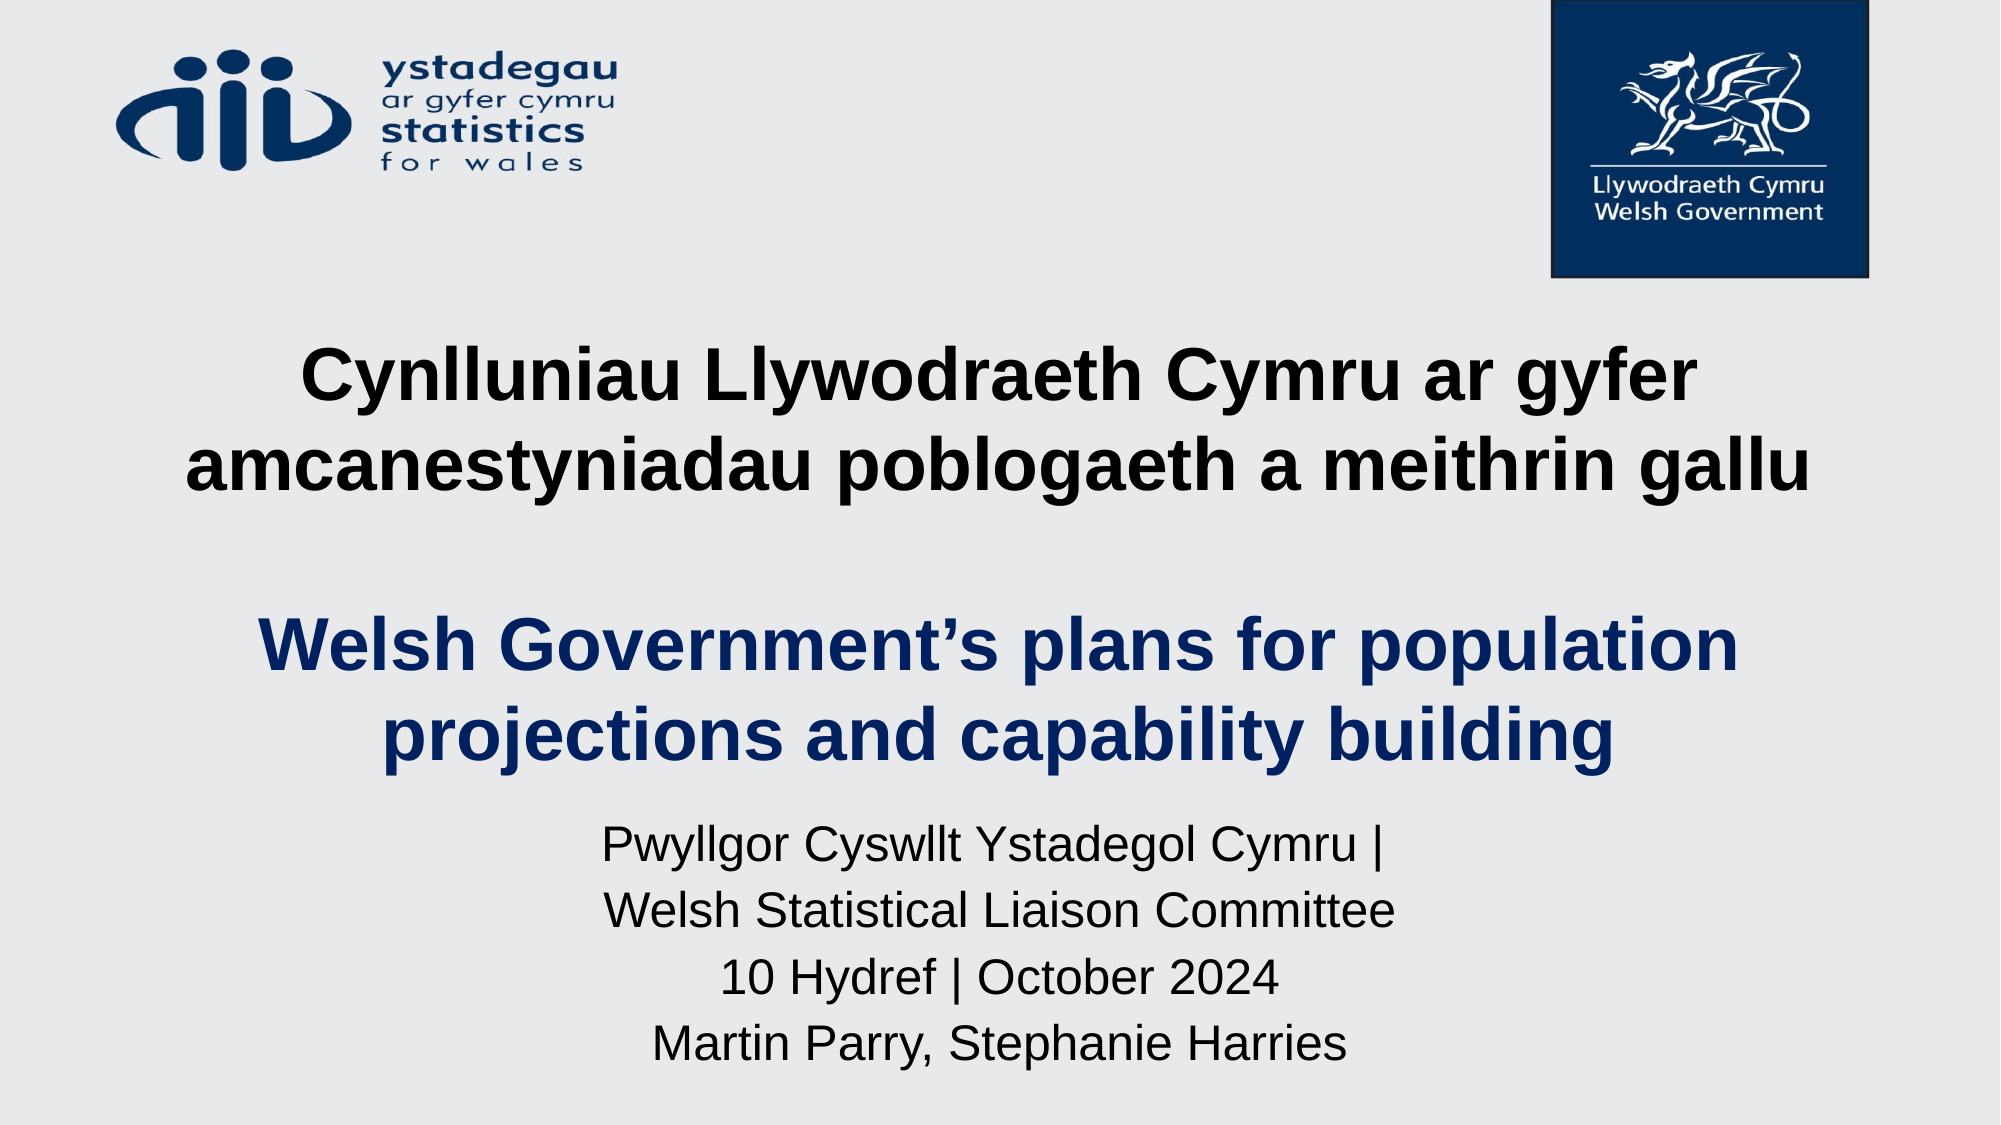

Cynlluniau Llywodraeth Cymru ar gyfer amcanestyniadau poblogaeth a meithrin gallu
Welsh Government’s plans for population projections and capability building
# Pwyllgor Cyswllt Ystadegol Cymru |
Welsh Statistical Liaison Committee
10 Hydref | October 2024
Martin Parry, Stephanie Harries